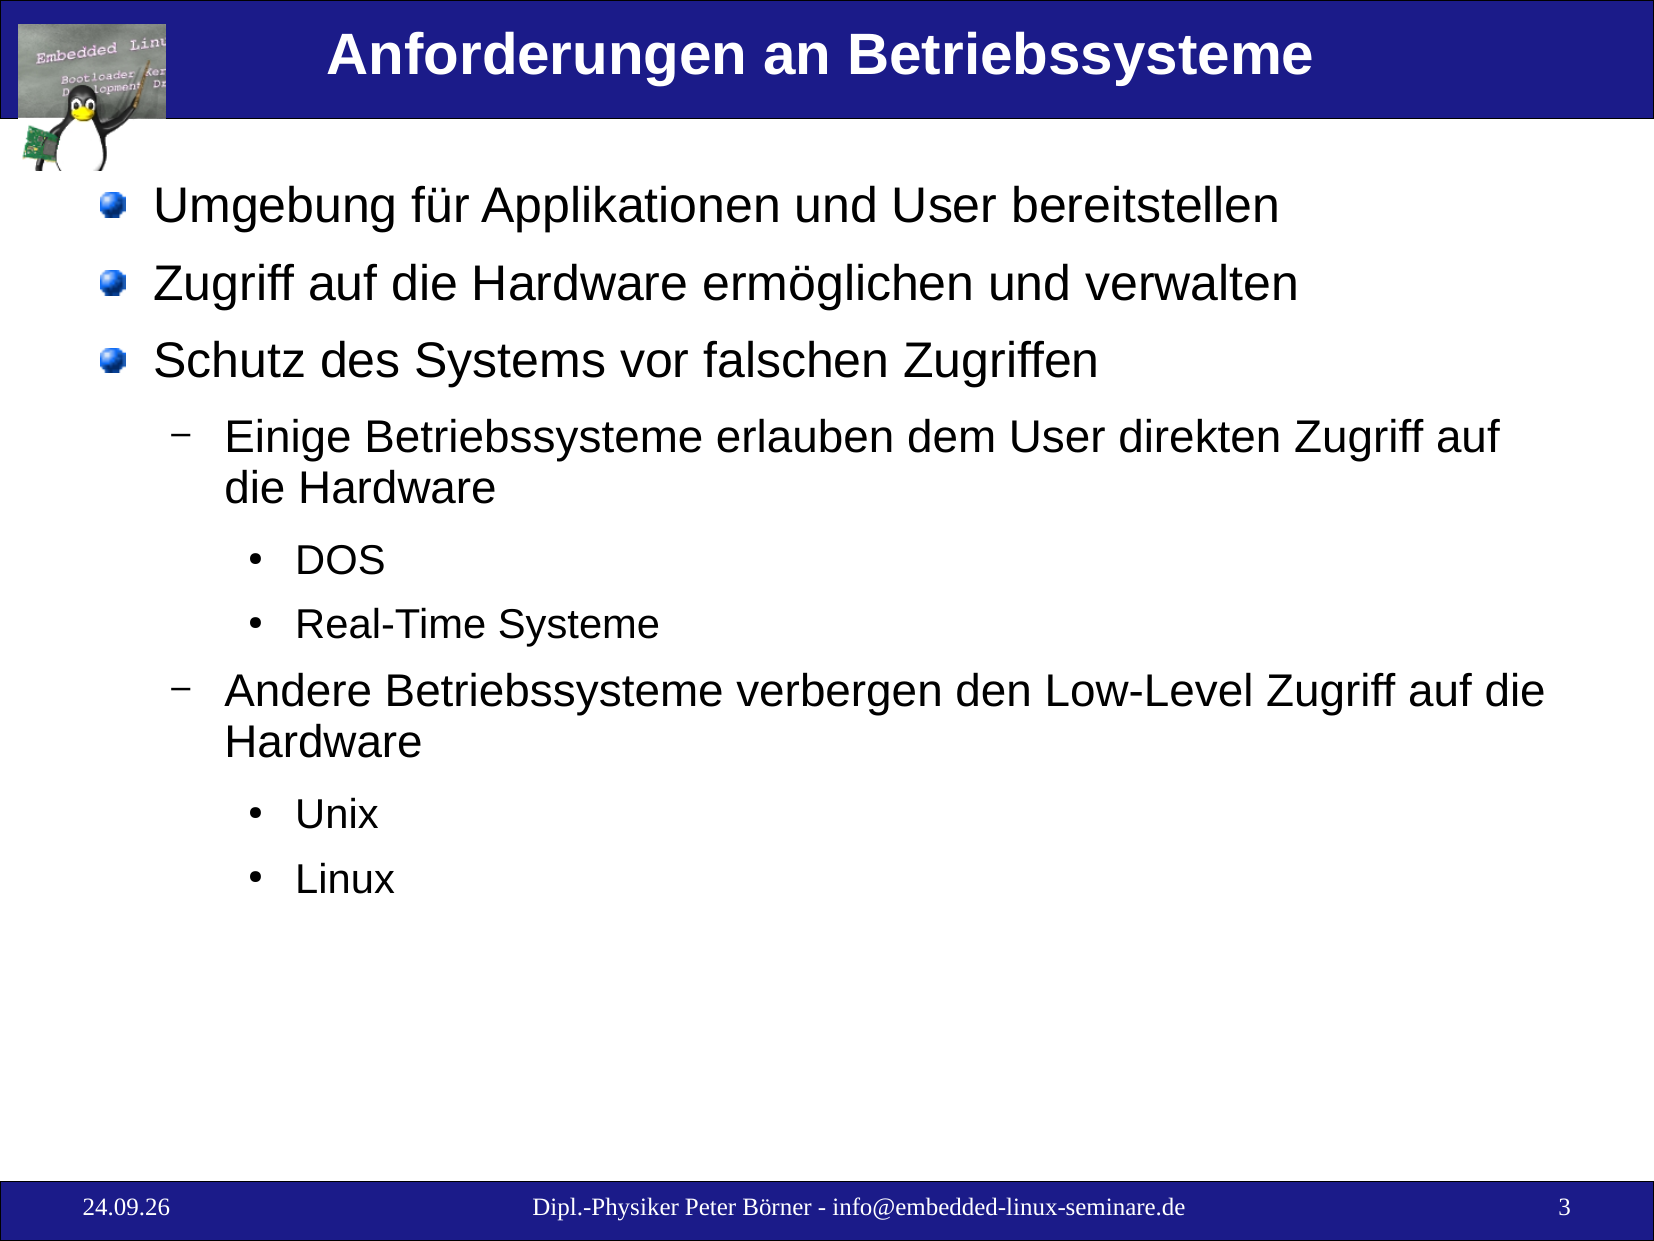

# Anforderungen an Betriebssysteme
Umgebung für Applikationen und User bereitstellen
Zugriff auf die Hardware ermöglichen und verwalten
Schutz des Systems vor falschen Zugriffen
Einige Betriebssysteme erlauben dem User direkten Zugriff auf die Hardware
DOS
Real-Time Systeme
Andere Betriebssysteme verbergen den Low-Level Zugriff auf die Hardware
Unix
Linux
 Dipl.-Physiker Peter Börner - info@embedded-linux-seminare.de
3